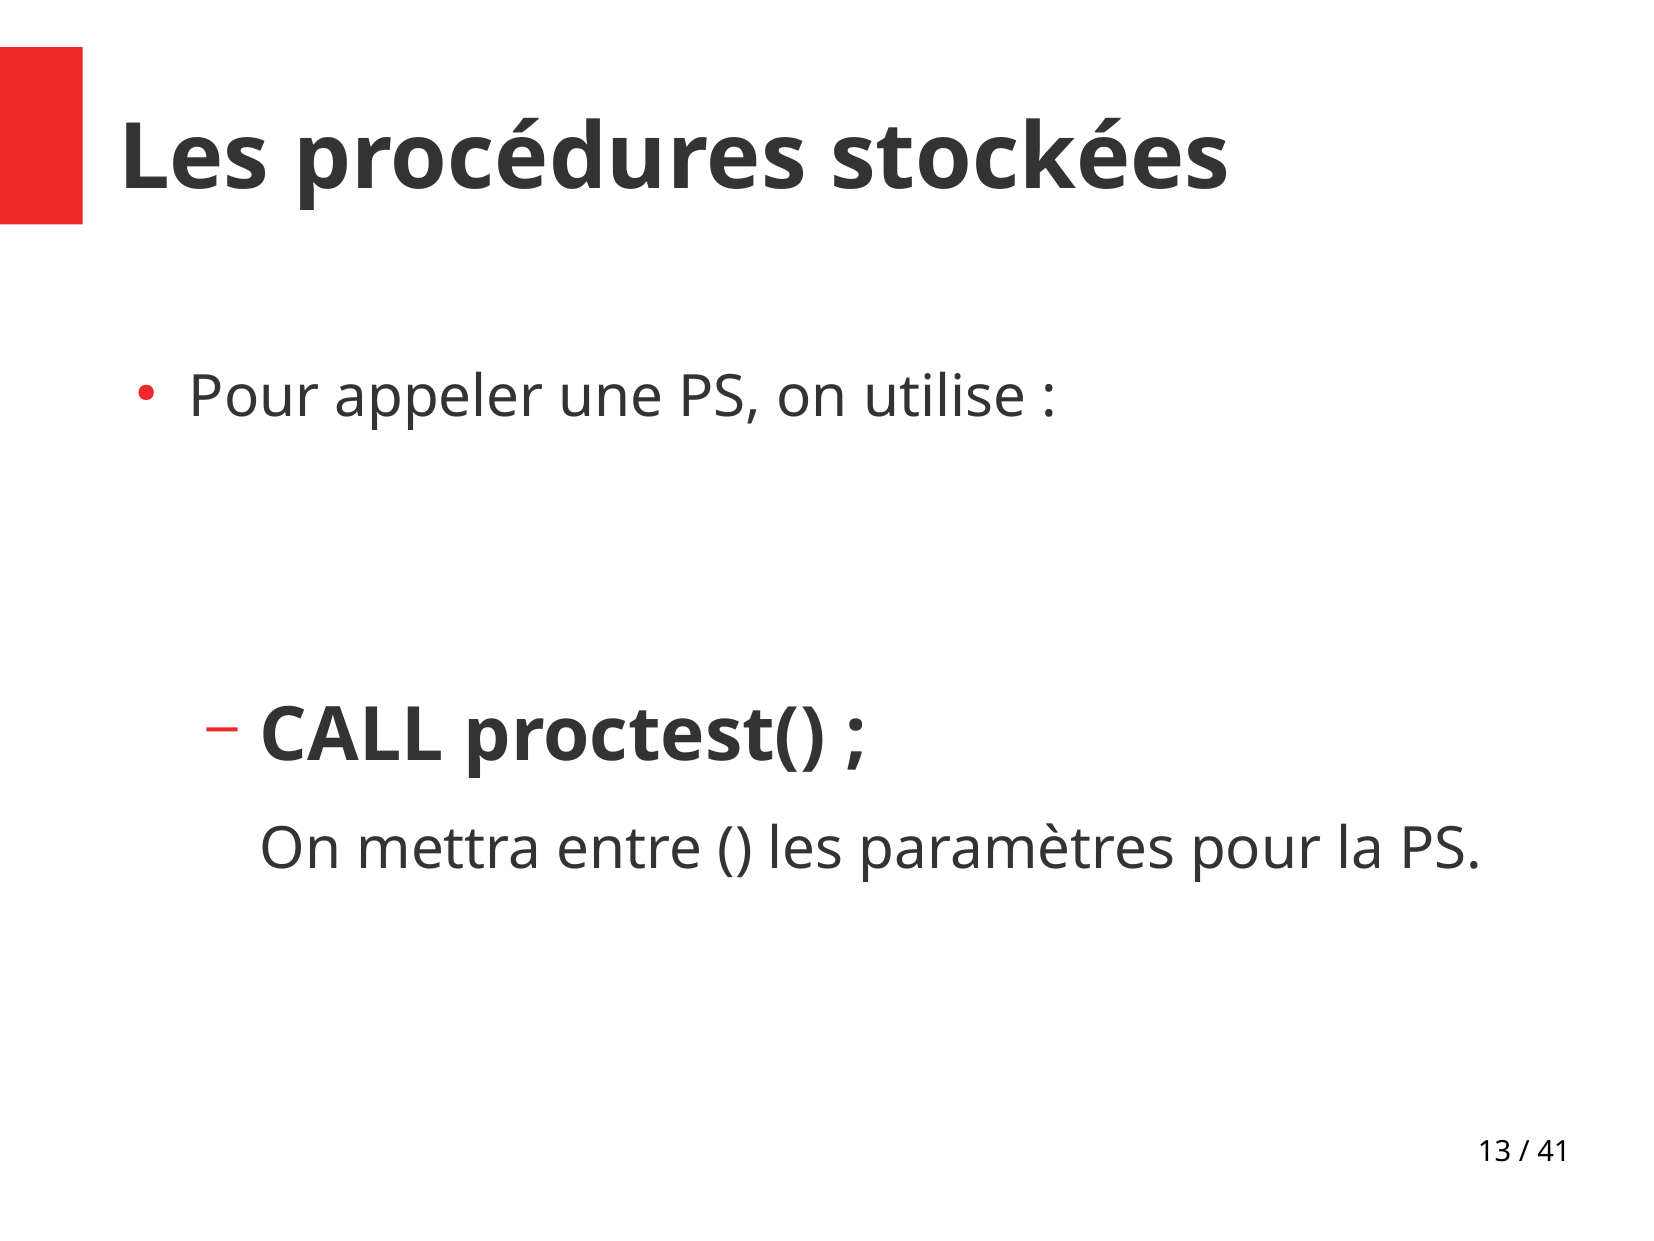

# Les procédures stockées
Pour appeler une PS, on utilise :
CALL proctest() ;
On mettra entre () les paramètres pour la PS.
13